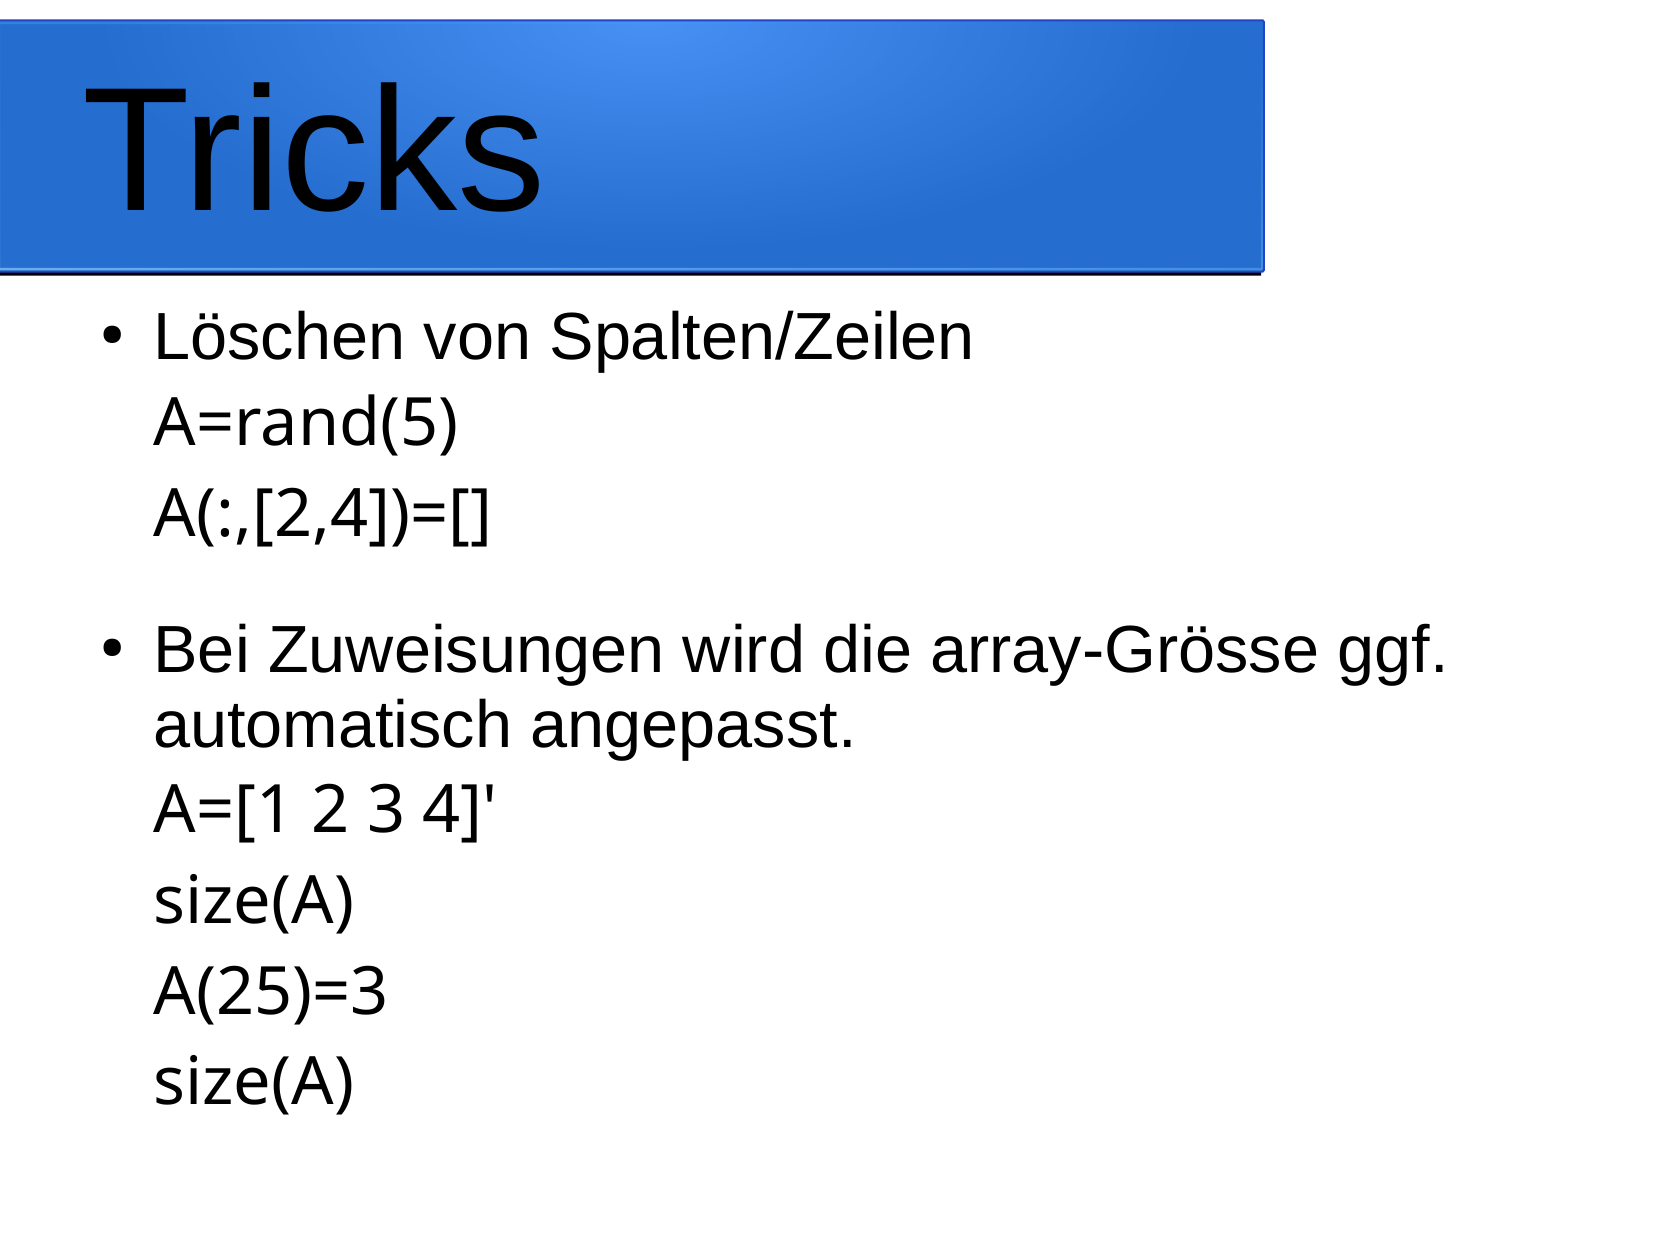

# Tricks
Löschen von Spalten/Zeilen
A=rand(5)
A(:,[2,4])=[]
Bei Zuweisungen wird die array-Grösse ggf. automatisch angepasst.
A=[1 2 3 4]'
size(A)
A(25)=3
size(A)